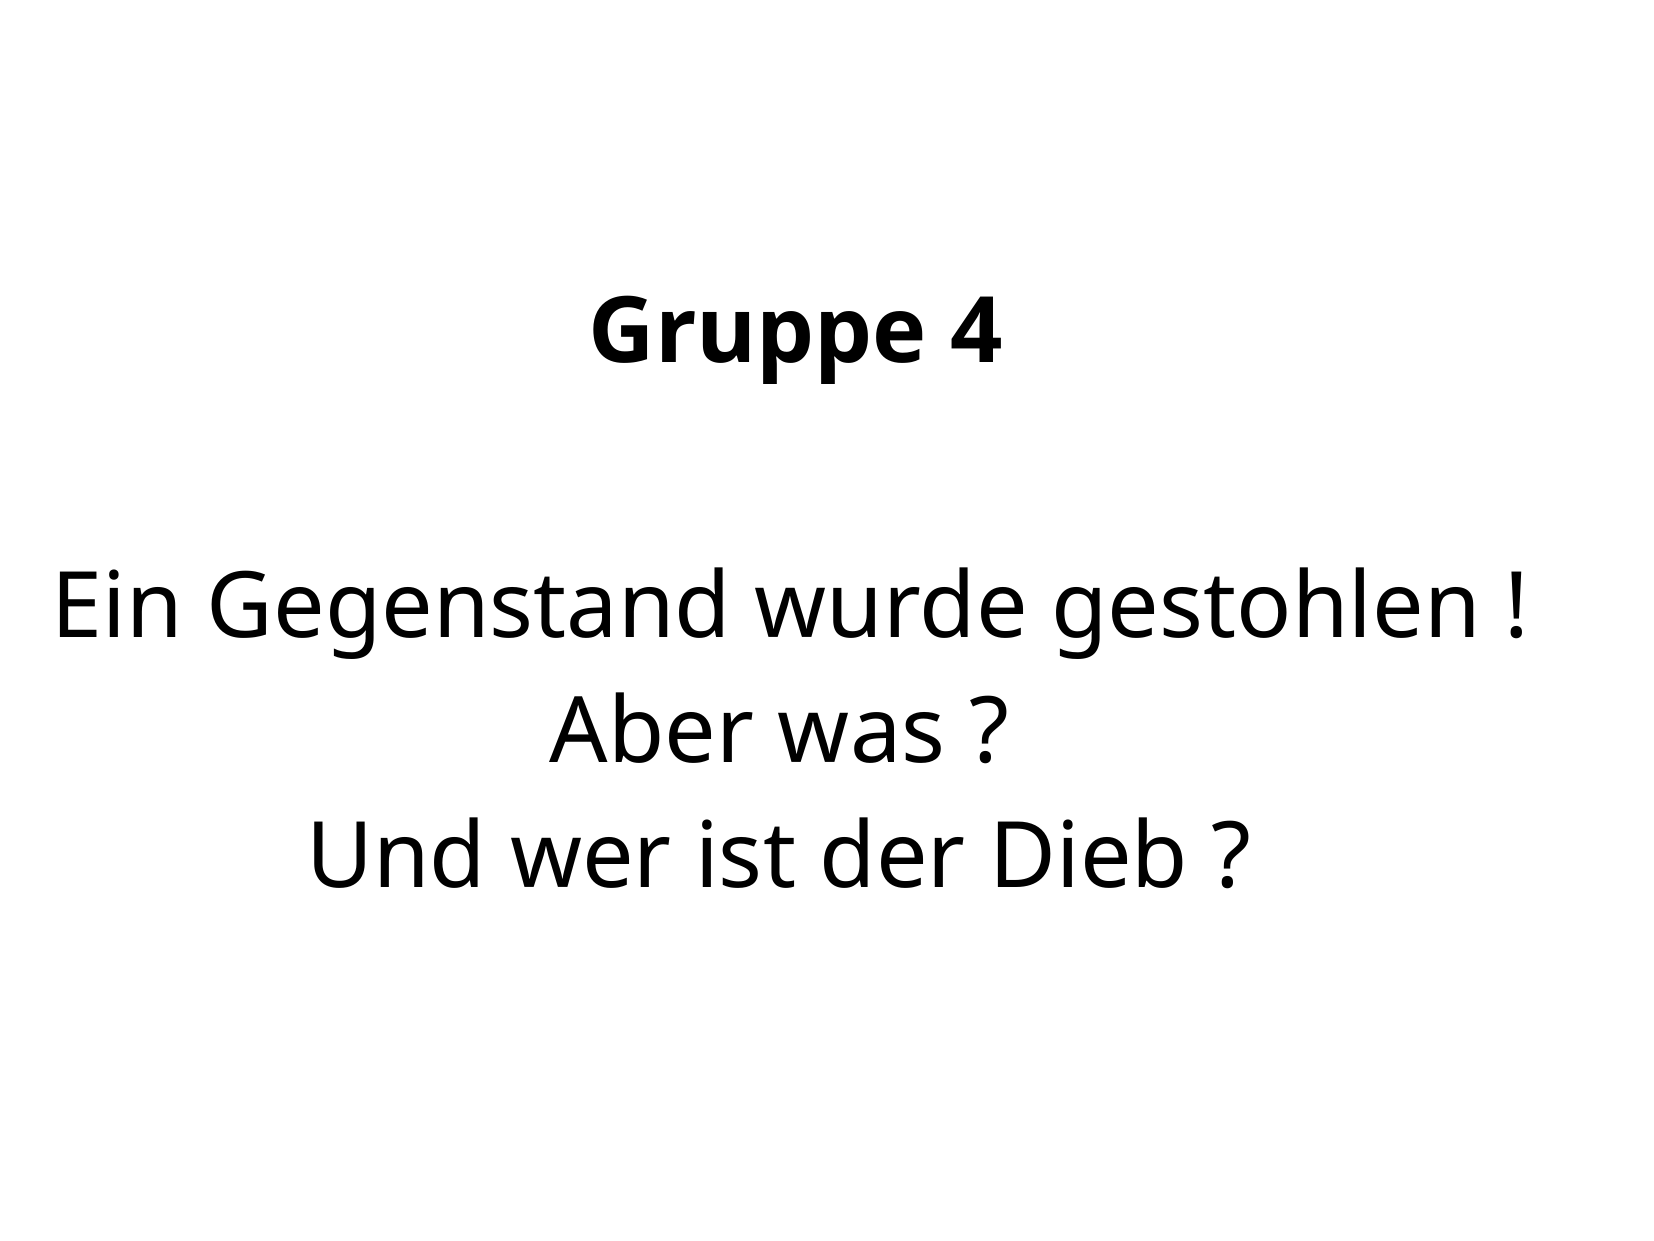

Gruppe 4
# Ein Gegenstand wurde gestohlen ! Aber was ? Und wer ist der Dieb ?